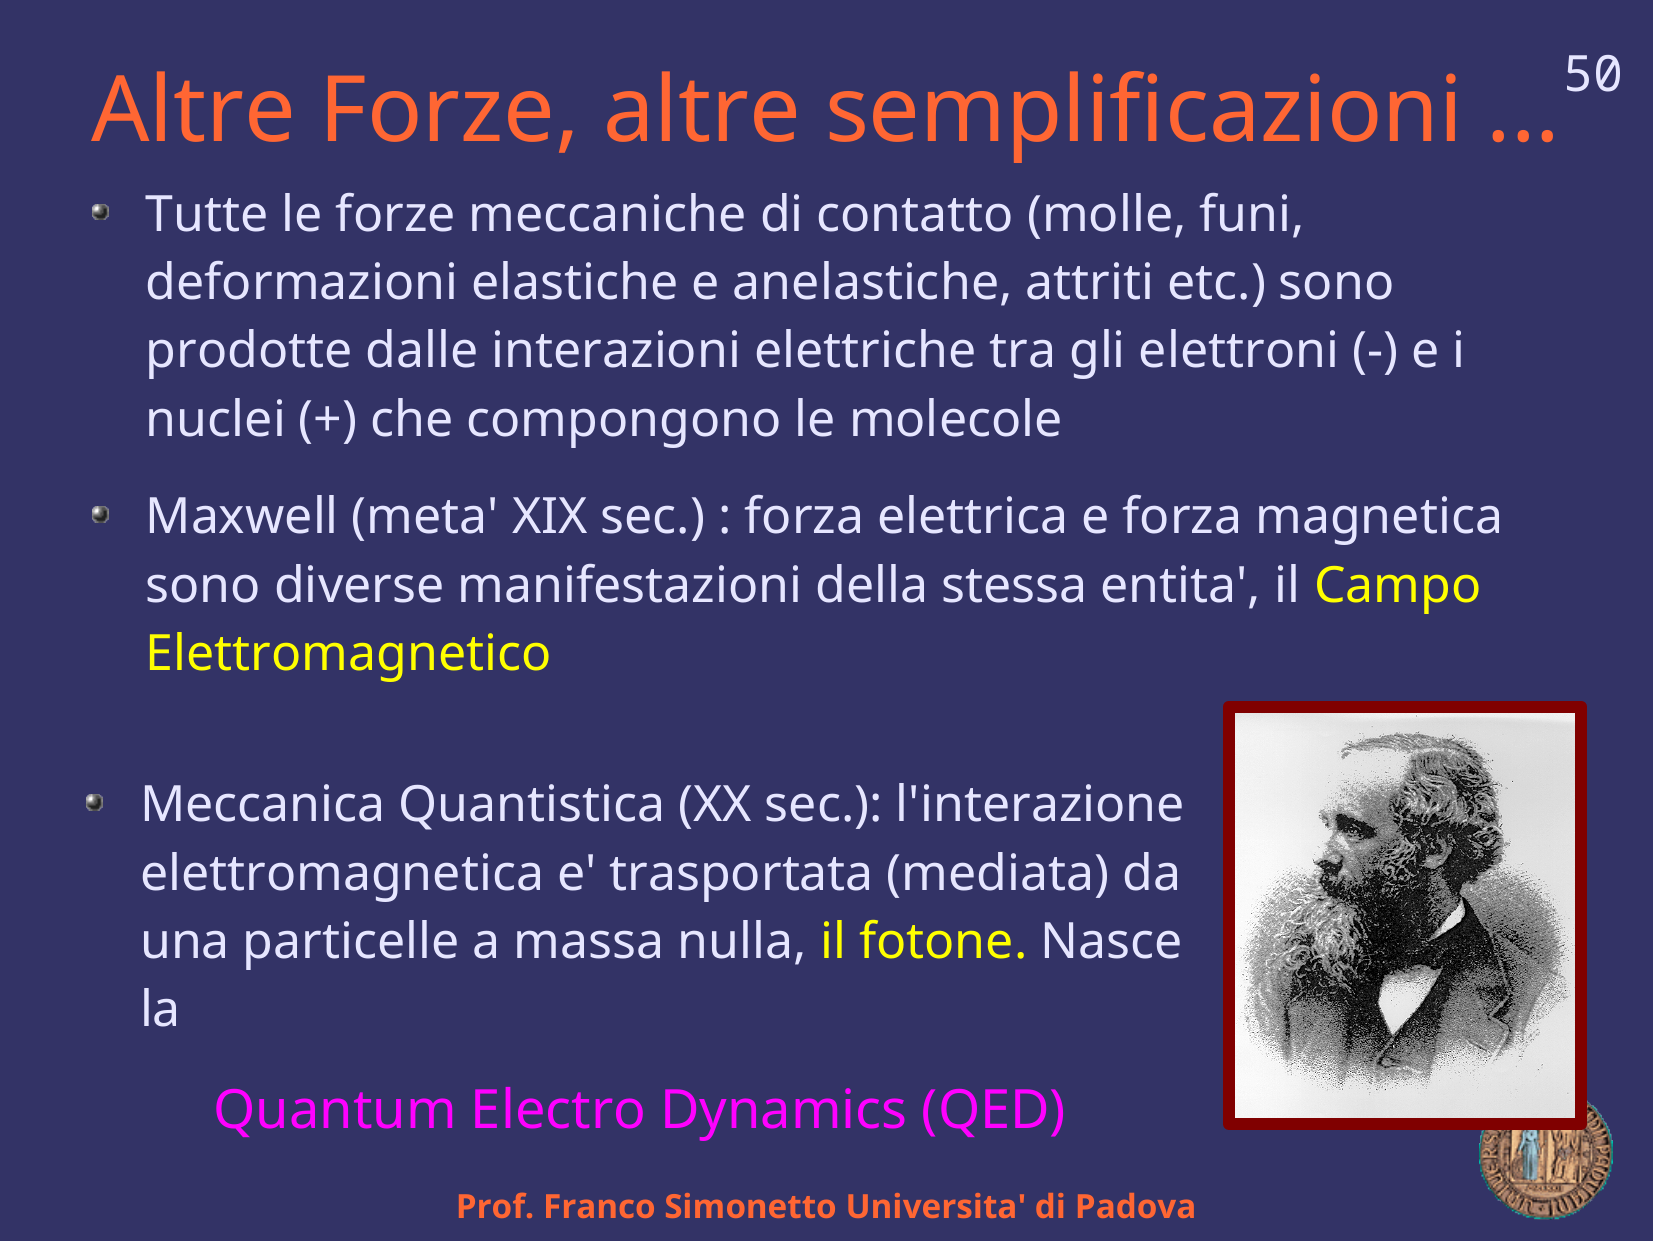

50
# Altre Forze, altre semplificazioni ...
Tutte le forze meccaniche di contatto (molle, funi, deformazioni elastiche e anelastiche, attriti etc.) sono prodotte dalle interazioni elettriche tra gli elettroni (-) e i nuclei (+) che compongono le molecole
Maxwell (meta' XIX sec.) : forza elettrica e forza magnetica sono diverse manifestazioni della stessa entita', il Campo Elettromagnetico
Meccanica Quantistica (XX sec.): l'interazione elettromagnetica e' trasportata (mediata) da una particelle a massa nulla, il fotone. Nasce la
Quantum Electro Dynamics (QED)